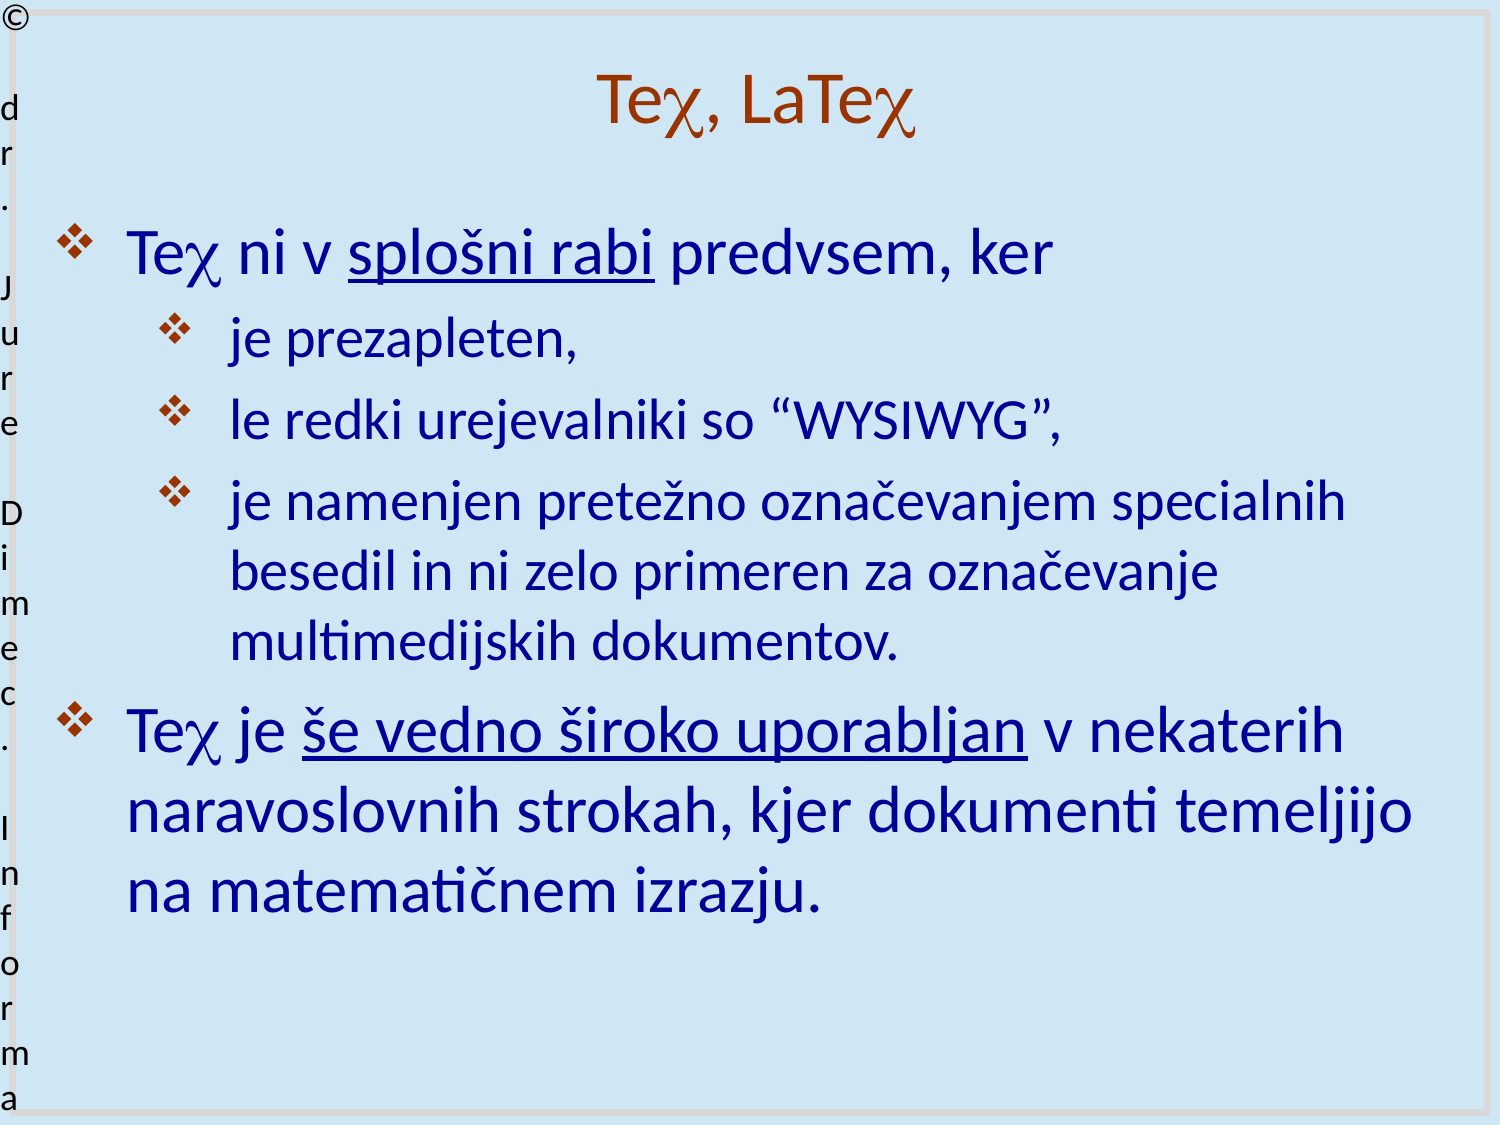

© dr. Jure Dimec. Informacijski viri na Internetu (2012 / 13). Označevalni jeziki 1
# Te, LaTe
Te ni v splošni rabi predvsem, ker
je prezapleten,
le redki urejevalniki so “WYSIWYG”,
je namenjen pretežno označevanjem specialnih besedil in ni zelo primeren za označevanje multimedijskih dokumentov.
Te je še vedno široko uporabljan v nekaterih naravoslovnih strokah, kjer dokumenti temeljijo na matematičnem izrazju.